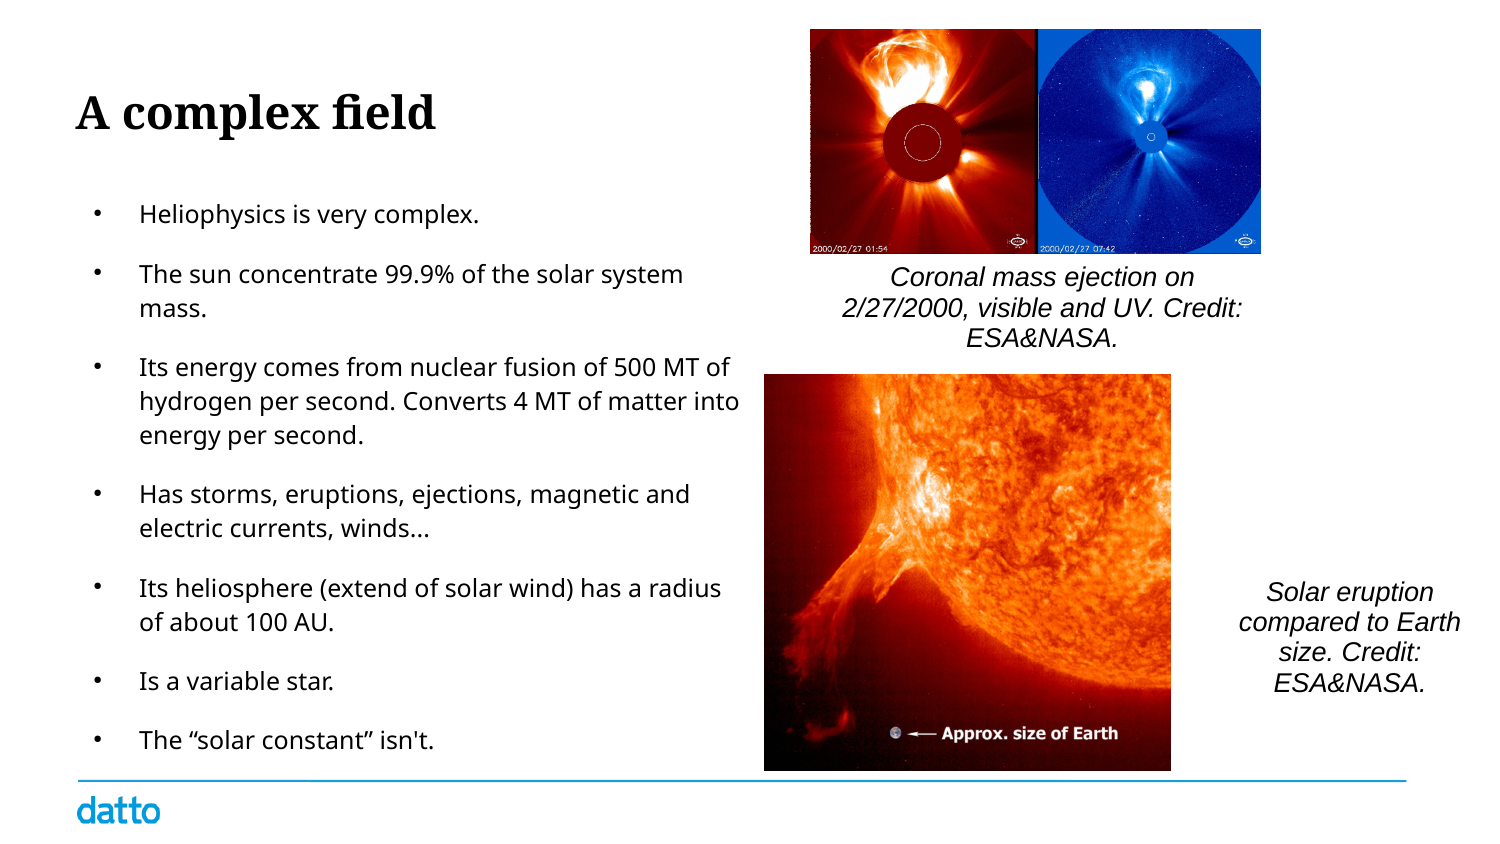

# A complex field
Heliophysics is very complex.
The sun concentrate 99.9% of the solar system mass.
Its energy comes from nuclear fusion of 500 MT of hydrogen per second. Converts 4 MT of matter into energy per second.
Has storms, eruptions, ejections, magnetic and electric currents, winds...
Its heliosphere (extend of solar wind) has a radius of about 100 AU.
Is a variable star.
The “solar constant” isn't.
Coronal mass ejection on 2/27/2000, visible and UV. Credit: ESA&NASA.
Solar eruption compared to Earth size. Credit: ESA&NASA.